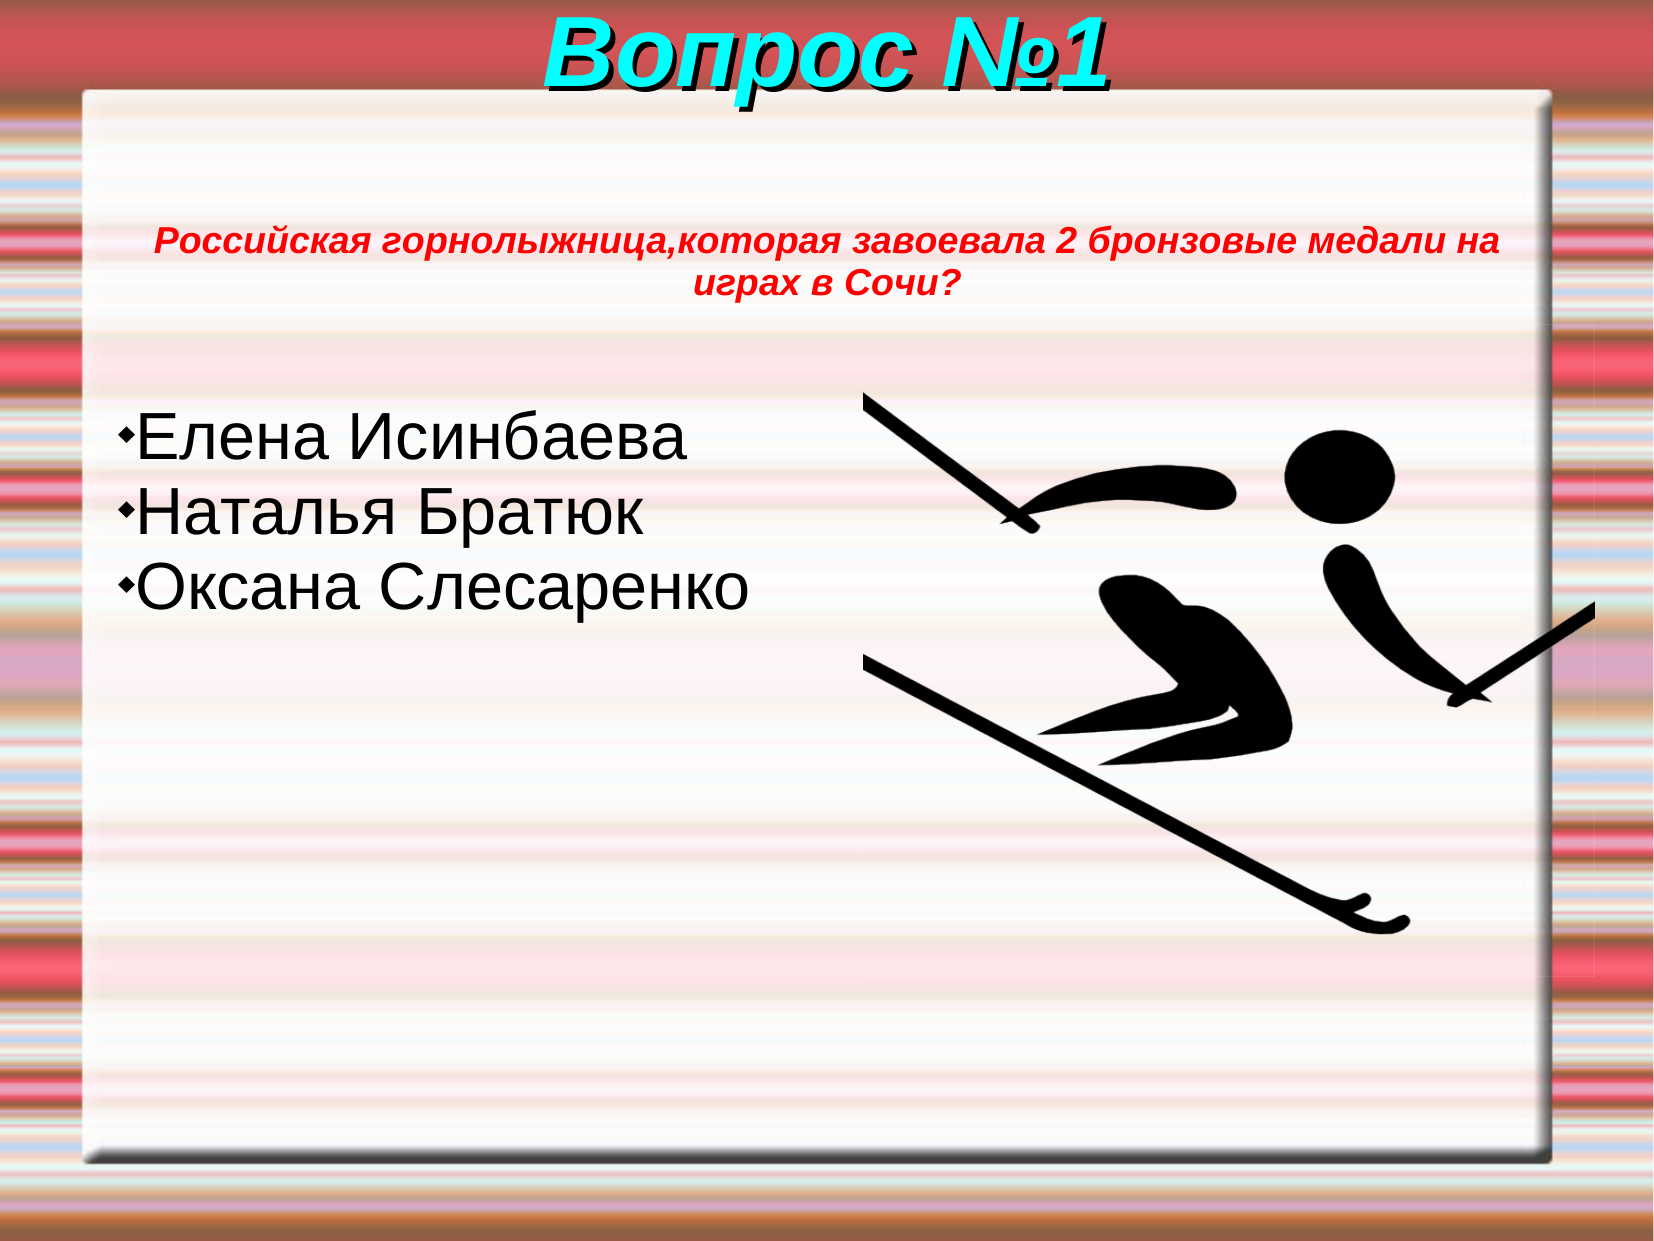

# Вопрос №1 Российская горнолыжница,которая завоевала 2 бронзовые медали на играх в Сочи?
Елена Исинбаева
Наталья Братюк
Оксана Слесаренко